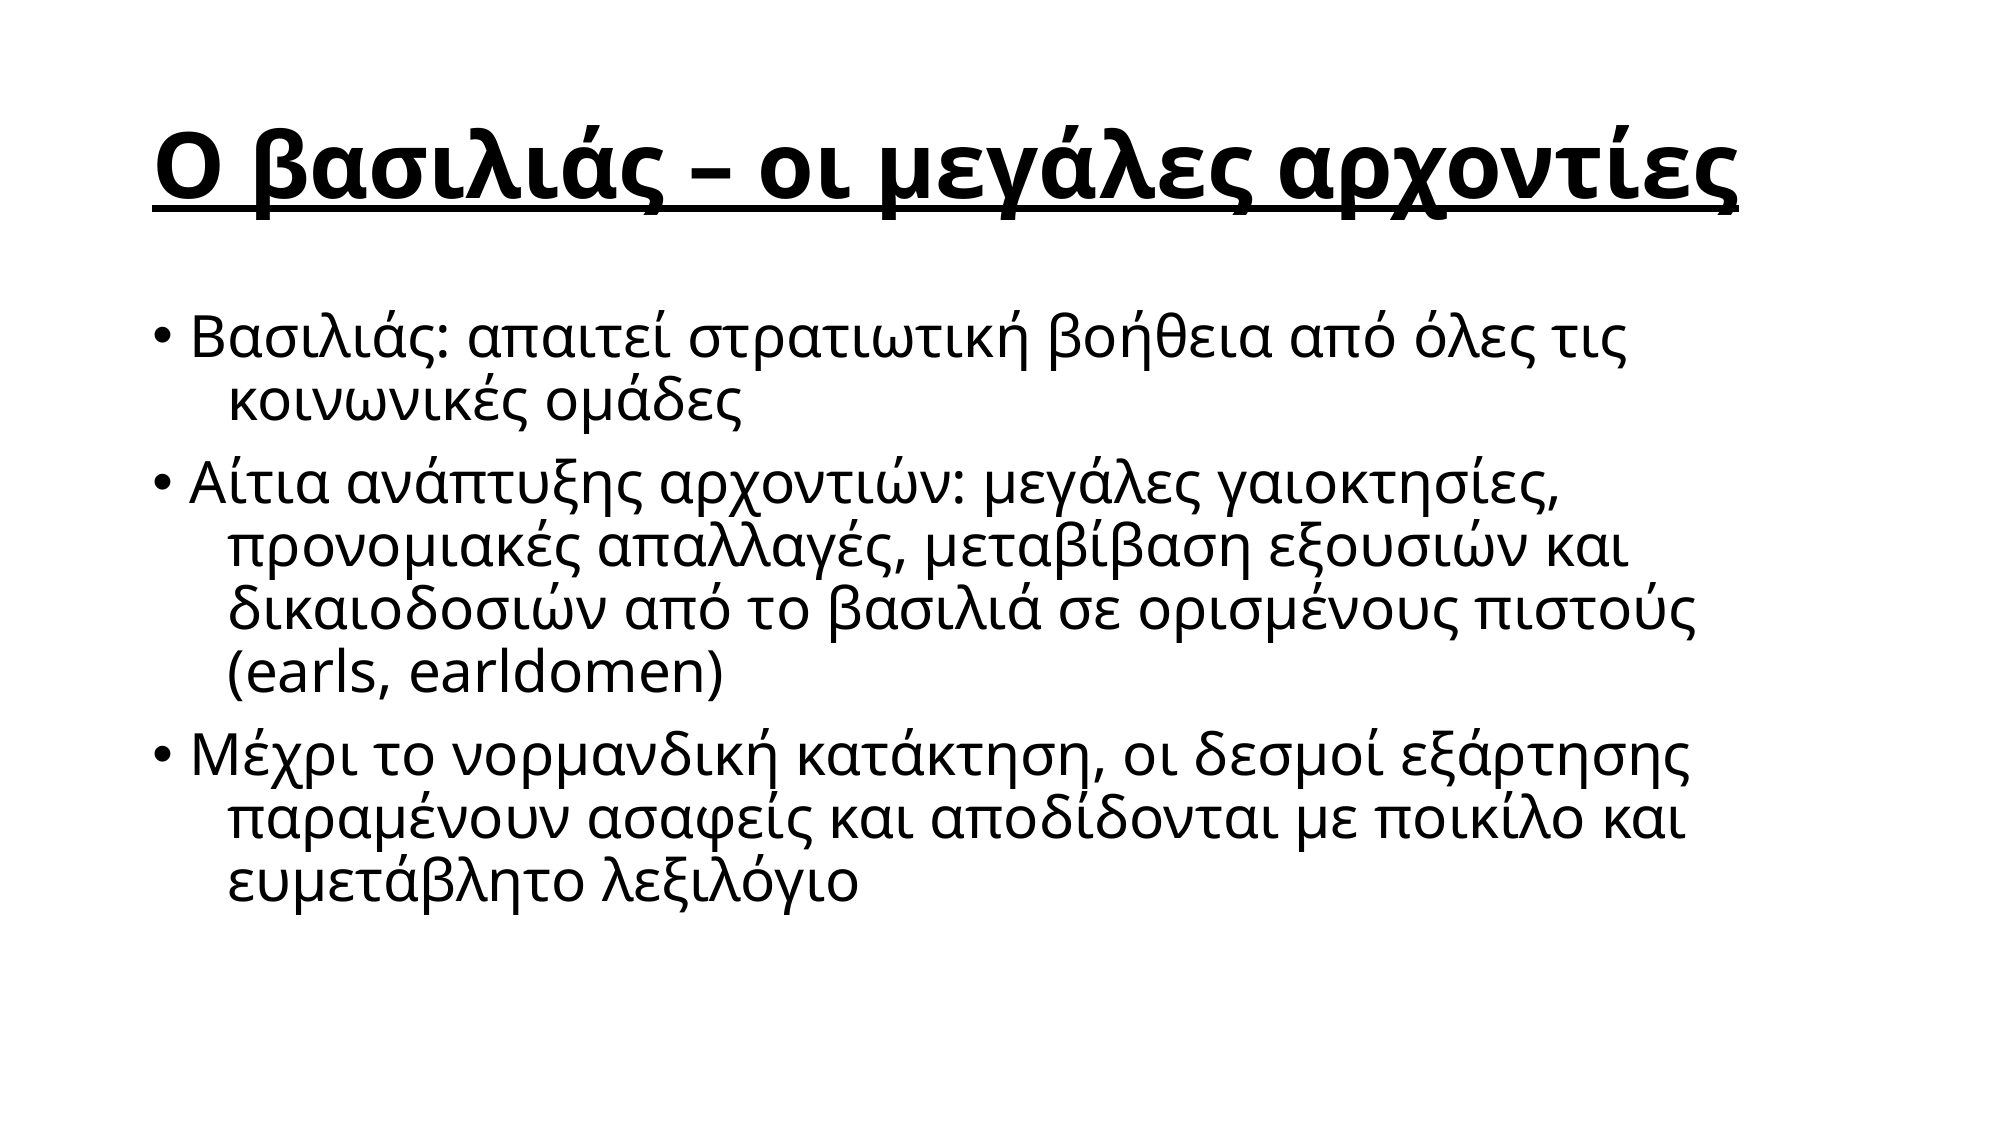

# Ο βασιλιάς – οι μεγάλες αρχοντίες
Βασιλιάς: απαιτεί στρατιωτική βοήθεια από όλες τις κοινωνικές ομάδες
Αίτια ανάπτυξης αρχοντιών: μεγάλες γαιοκτησίες, προνομιακές απαλλαγές, μεταβίβαση εξουσιών και δικαιοδοσιών από το βασιλιά σε ορισμένους πιστούς (earls, earldomen)
Μέχρι το νορμανδική κατάκτηση, οι δεσμοί εξάρτησης παραμένουν ασαφείς και αποδίδονται με ποικίλο και ευμετάβλητο λεξιλόγιο